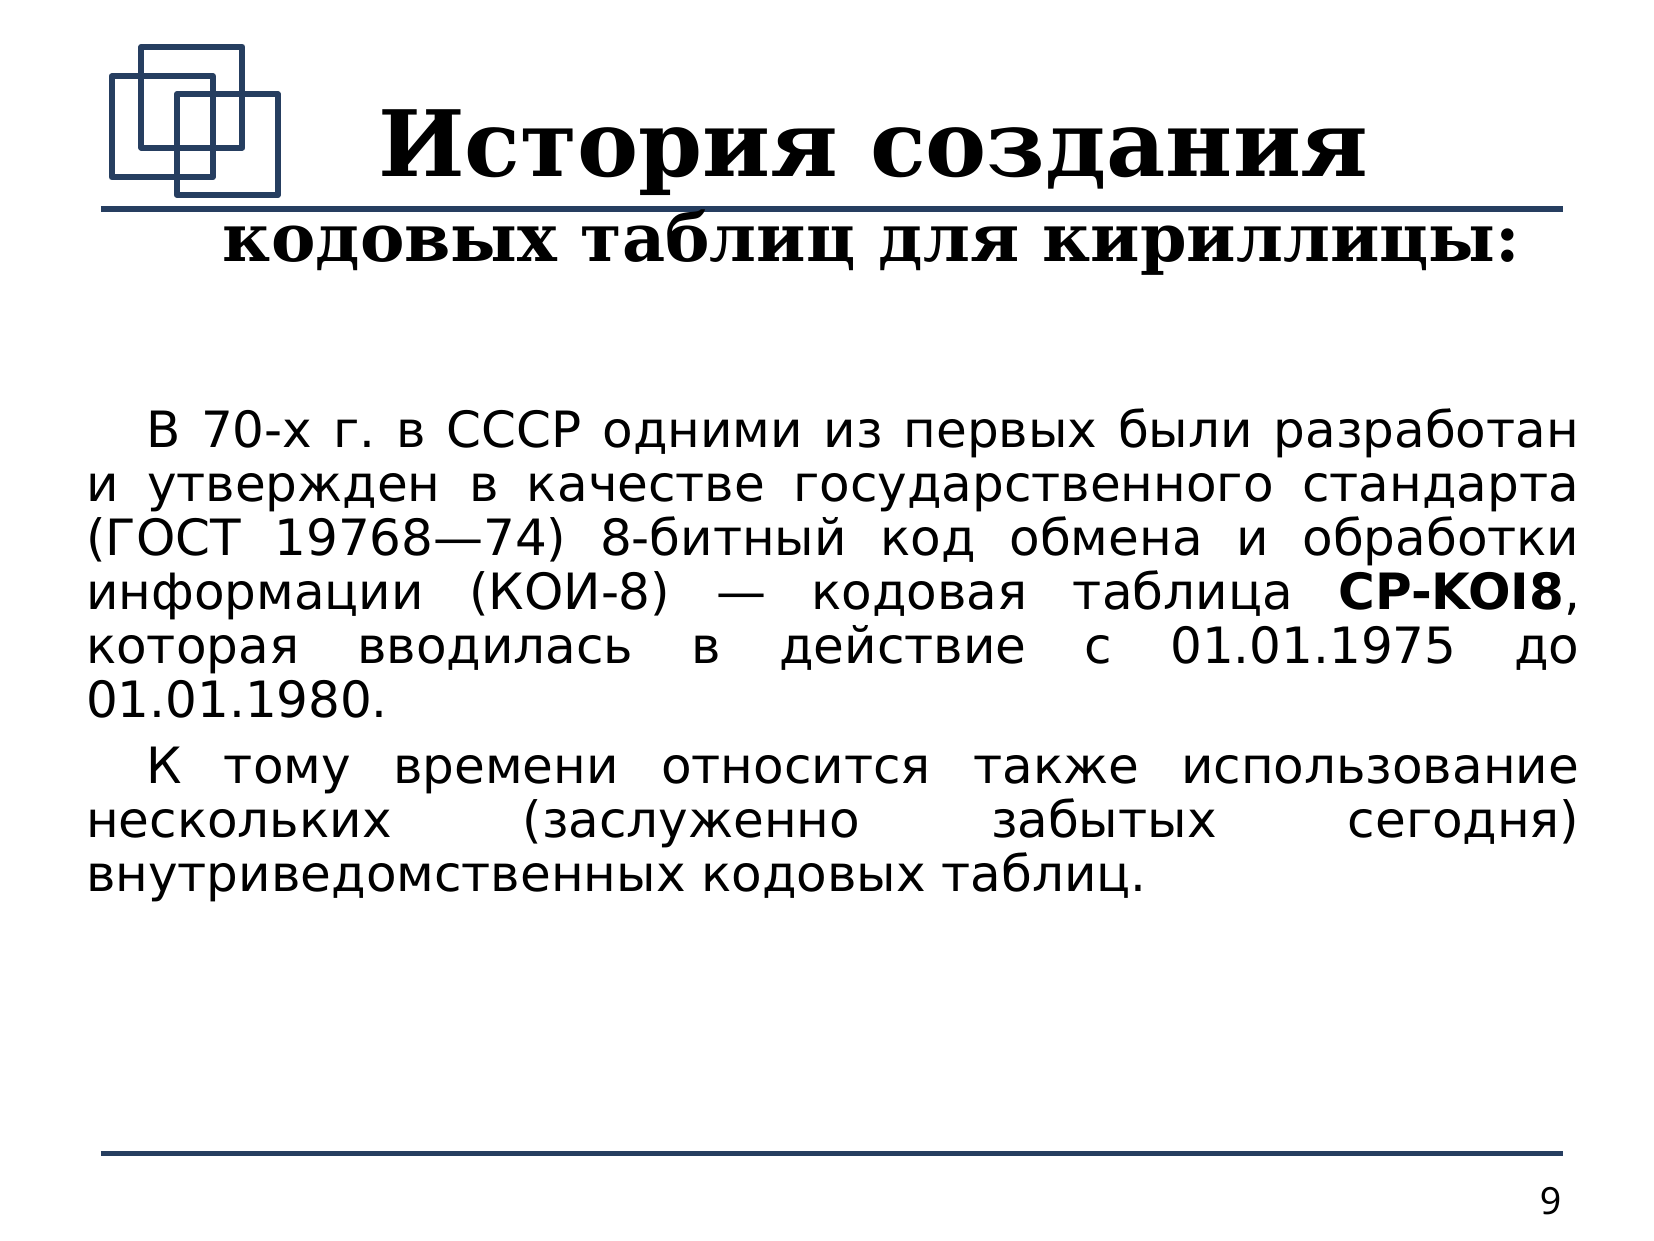

# История создания кодовых таблиц для кириллицы:
В 70-х г. в СССР одними из первых были разработан и утвержден в качестве государственного стандарта (ГОСТ 19768—74) 8-битный код обмена и обработки информации (КОИ-8) — кодовая таблица СP-KOI8, которая вводилась в действие с 01.01.1975 до 01.01.1980.
К тому времени относится также использование нескольких (заслуженно забытых сегодня) внутриведомственных кодовых таблиц.